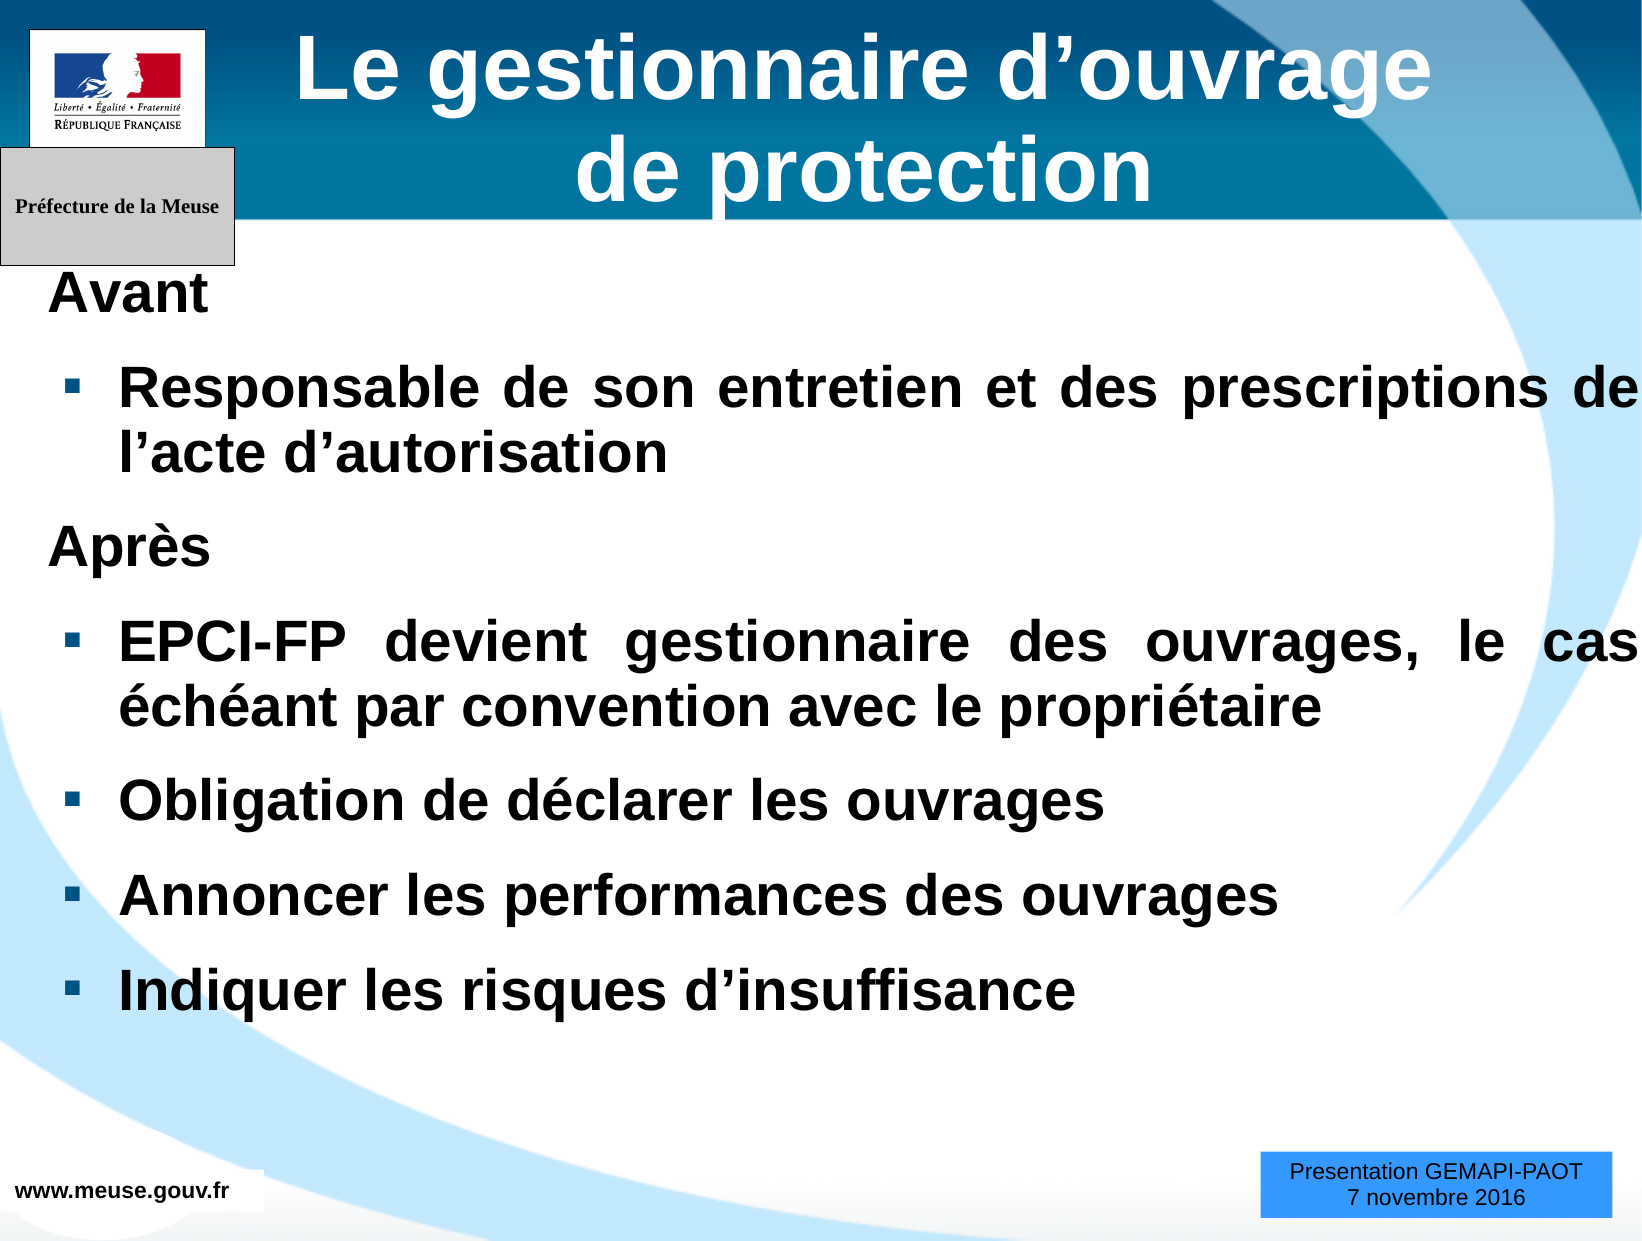

# Le gestionnaire d’ouvrage de protection
Avant
Responsable de son entretien et des prescriptions de l’acte d’autorisation
Après
EPCI-FP devient gestionnaire des ouvrages, le cas échéant par convention avec le propriétaire
Obligation de déclarer les ouvrages
Annoncer les performances des ouvrages
Indiquer les risques d’insuffisance